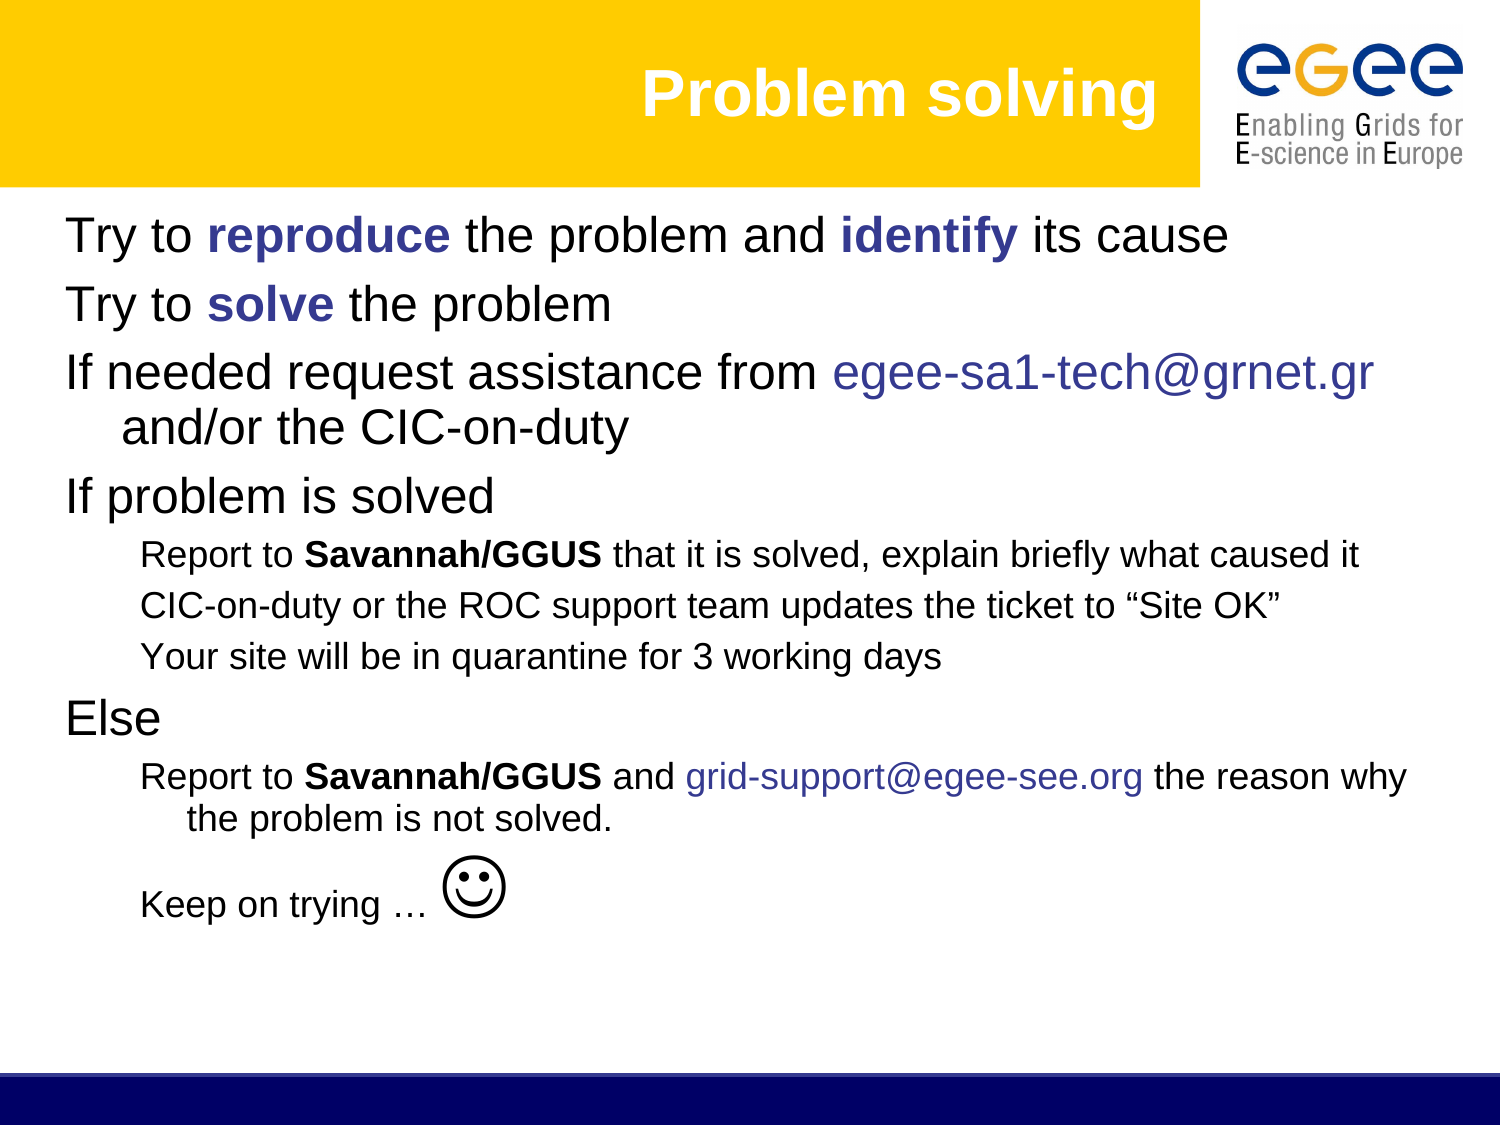

# Problem solving
Try to reproduce the problem and identify its cause
Try to solve the problem
If needed request assistance from egee-sa1-tech@grnet.gr and/or the CIC-on-duty
If problem is solved
Report to Savannah/GGUS that it is solved, explain briefly what caused it
CIC-on-duty or the ROC support team updates the ticket to “Site OK”
Your site will be in quarantine for 3 working days
Else
Report to Savannah/GGUS and grid-support@egee-see.org the reason why the problem is not solved.
Keep on trying … 